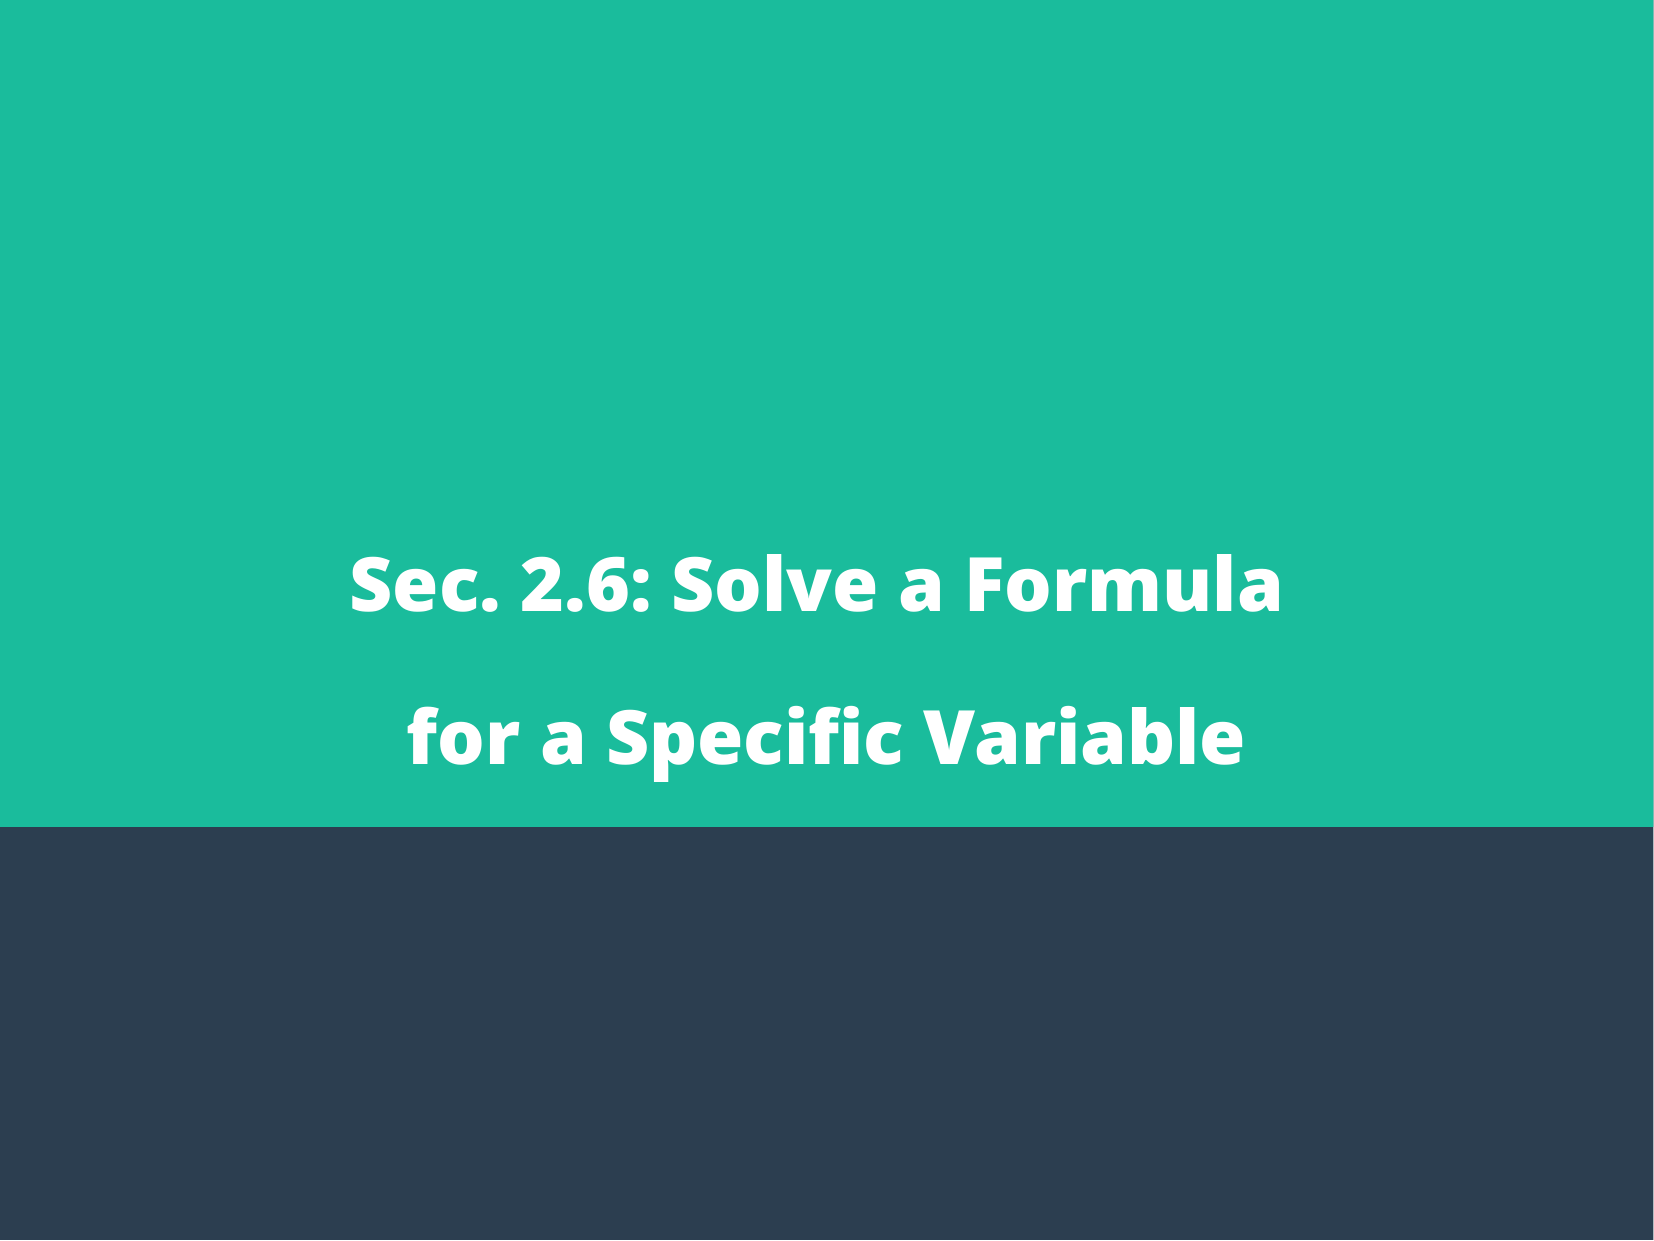

# Sec. 2.6: Solve a Formula for a Specific Variable